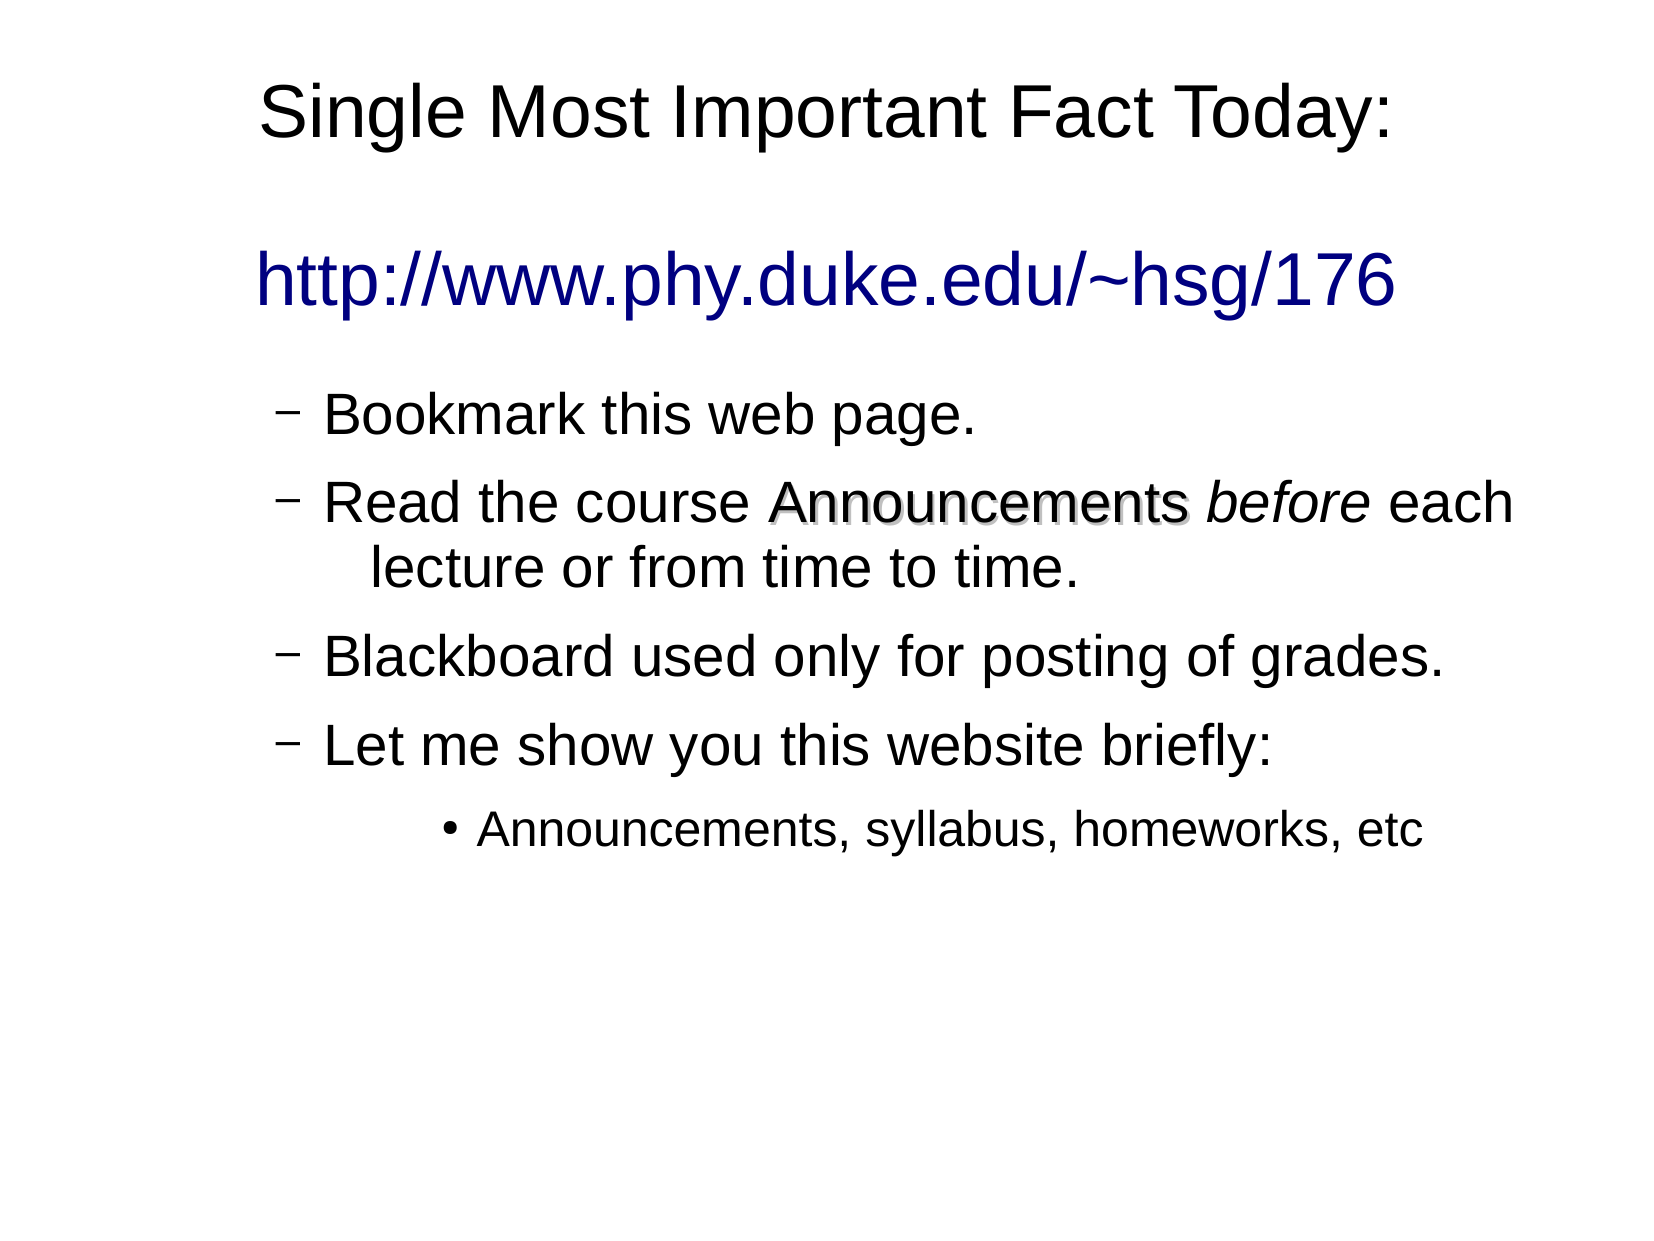

# Single Most Important Fact Today: http://www.phy.duke.edu/~hsg/176
Bookmark this web page.
Read the course Announcements before each lecture or from time to time.
Blackboard used only for posting of grades.
Let me show you this website briefly:
Announcements, syllabus, homeworks, etc